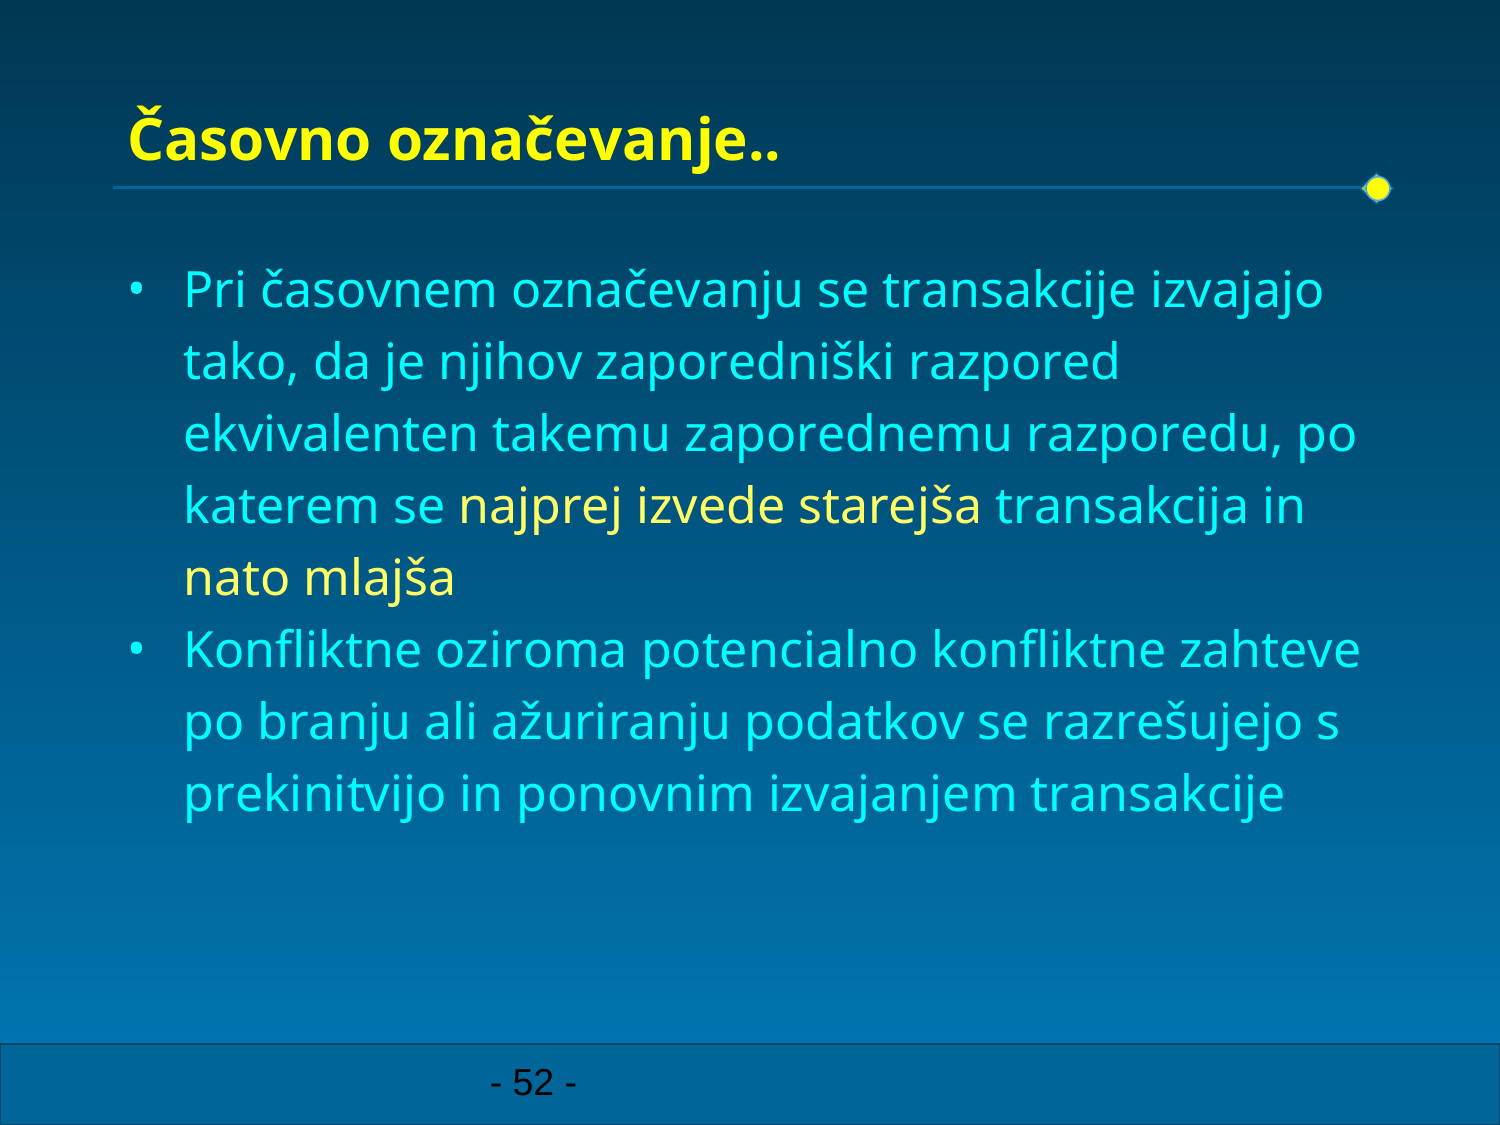

# Časovno označevanje..
Pri časovnem označevanju se transakcije izvajajo tako, da je njihov zaporedniški razpored ekvivalenten takemu zaporednemu razporedu, po katerem se najprej izvede starejša transakcija in nato mlajša
Konfliktne oziroma potencialno konfliktne zahteve po branju ali ažuriranju podatkov se razrešujejo s prekinitvijo in ponovnim izvajanjem transakcije